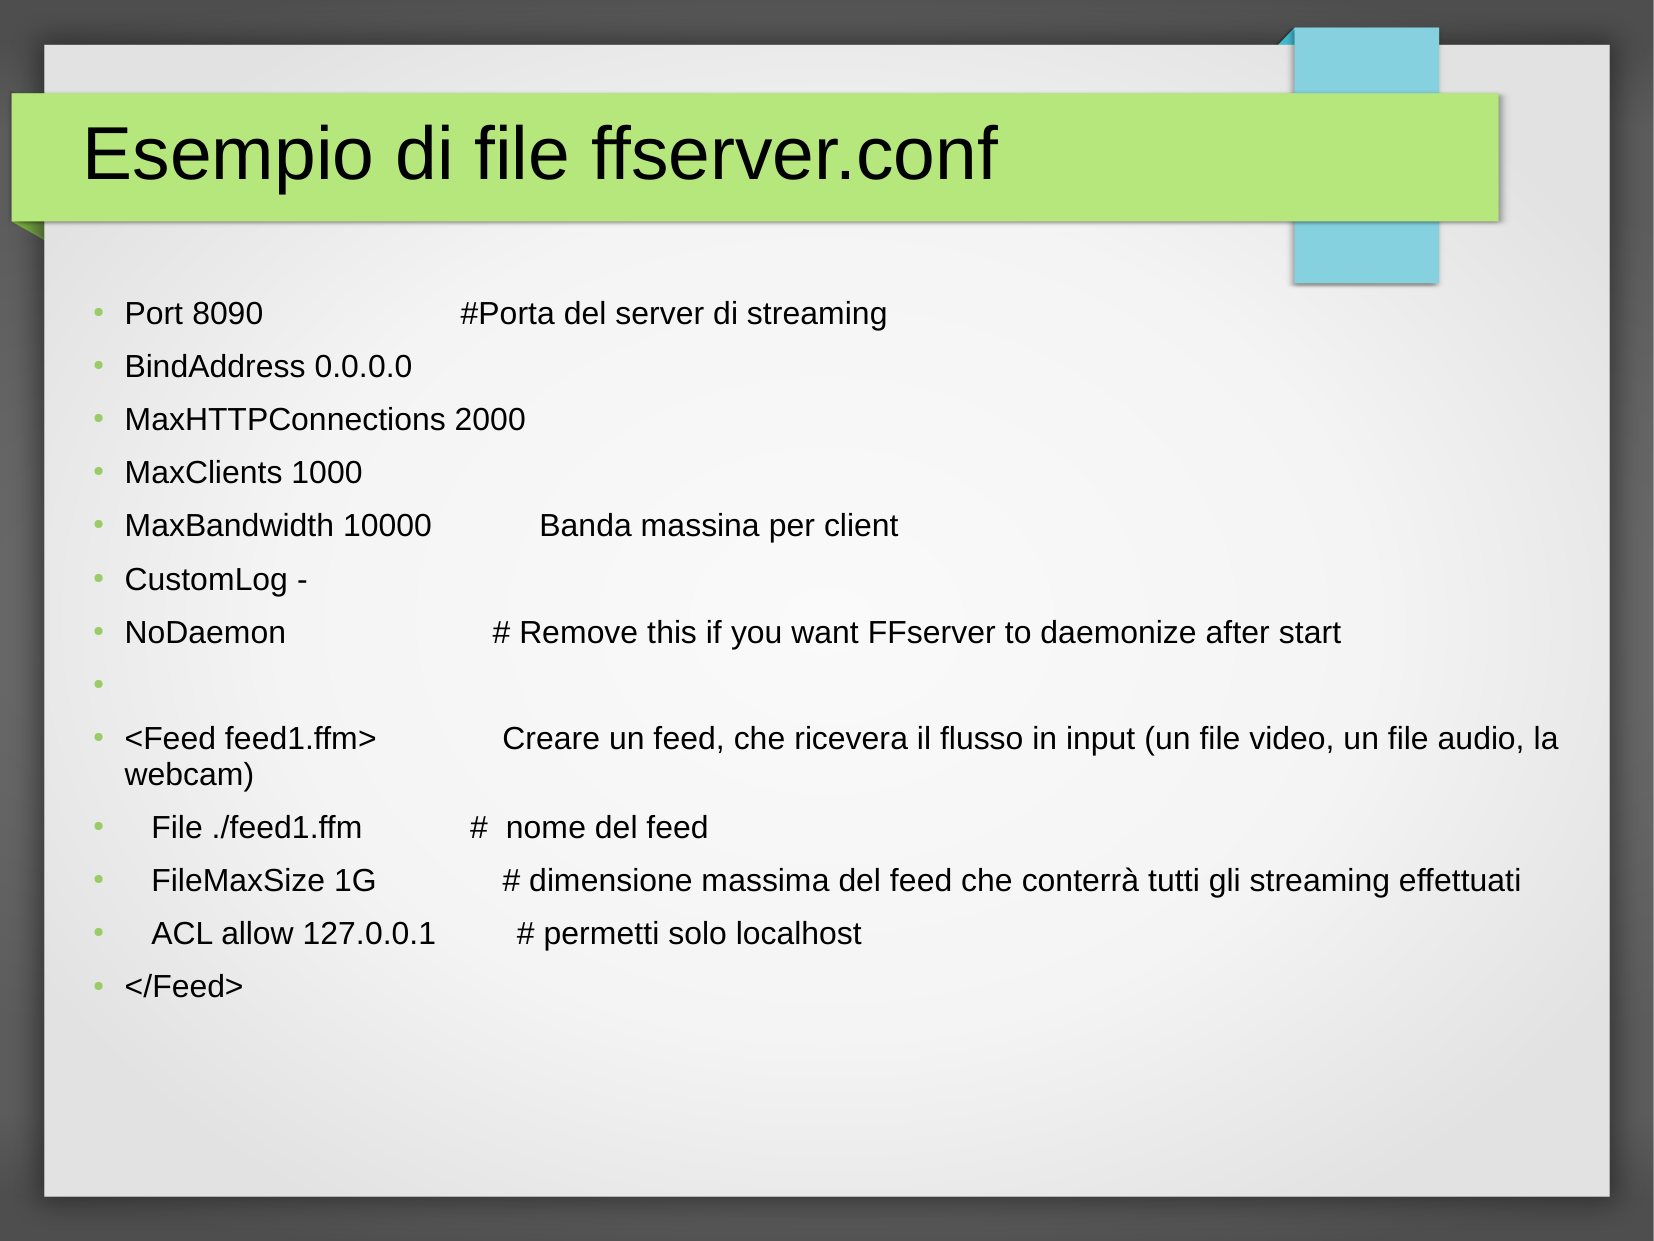

# Esempio di file ffserver.conf
Port 8090 #Porta del server di streaming
BindAddress 0.0.0.0
MaxHTTPConnections 2000
MaxClients 1000
MaxBandwidth 10000 Banda massina per client
CustomLog -
NoDaemon # Remove this if you want FFserver to daemonize after start
<Feed feed1.ffm> Creare un feed, che ricevera il flusso in input (un file video, un file audio, la webcam)
 File ./feed1.ffm # nome del feed
 FileMaxSize 1G # dimensione massima del feed che conterrà tutti gli streaming effettuati
 ACL allow 127.0.0.1 # permetti solo localhost
</Feed>